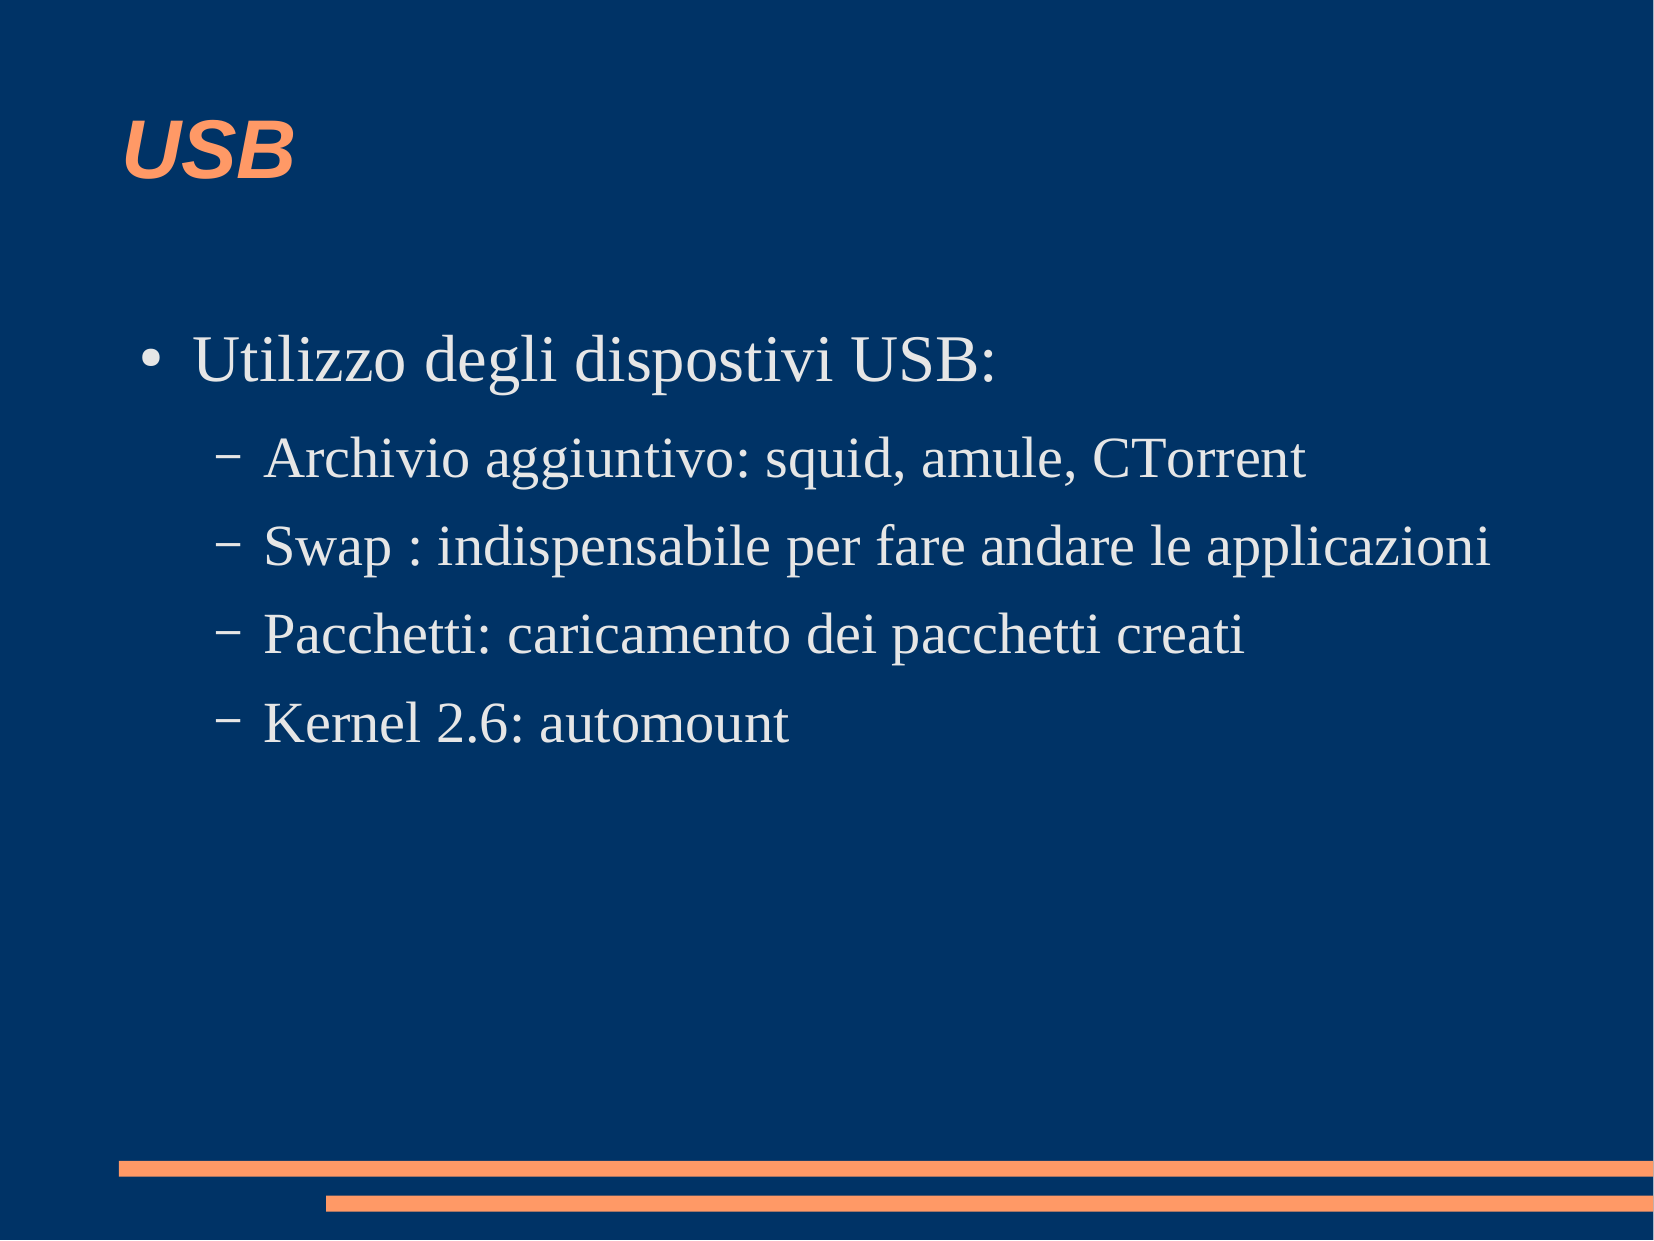

# USB
Utilizzo degli dispostivi USB:
Archivio aggiuntivo: squid, amule, CTorrent
Swap : indispensabile per fare andare le applicazioni
Pacchetti: caricamento dei pacchetti creati
Kernel 2.6: automount